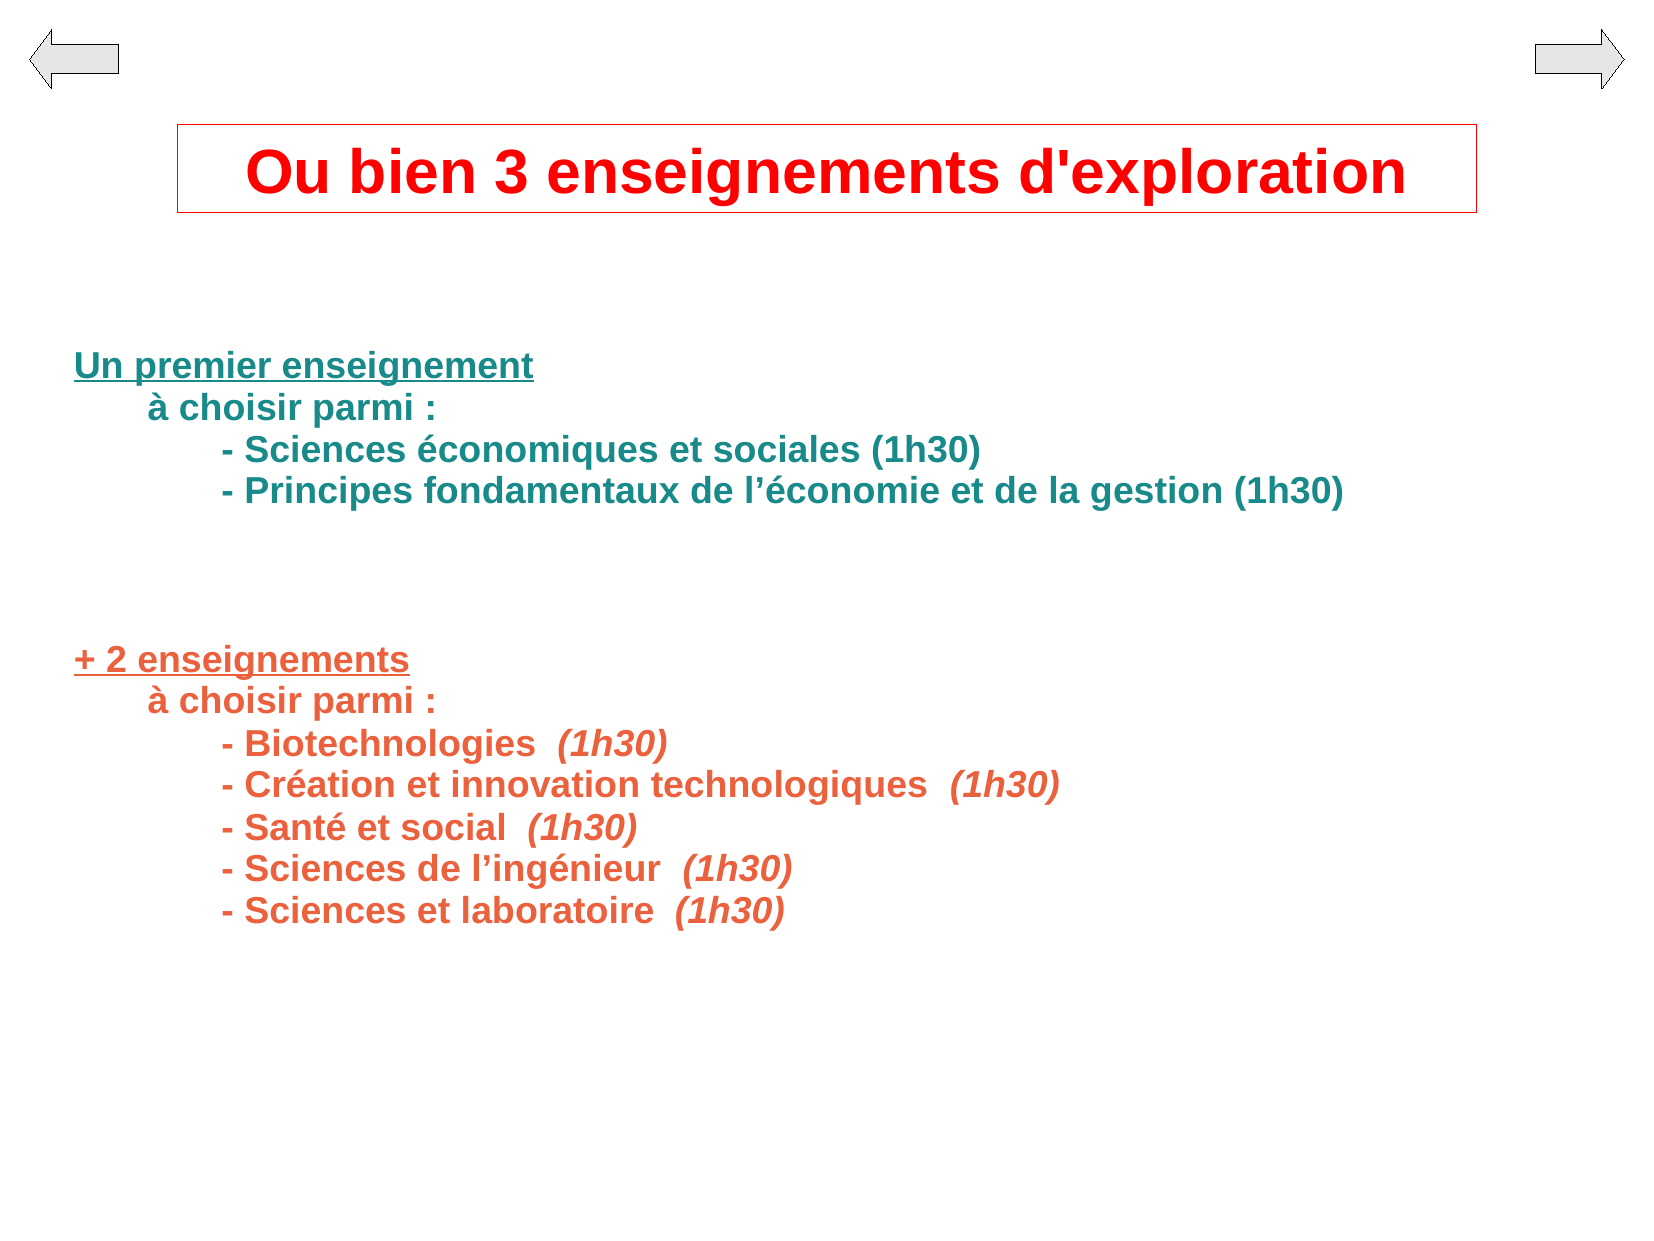

Ou bien 3 enseignements d'exploration
Un premier enseignement
	à choisir parmi :
		- Sciences économiques et sociales (1h30)
		- Principes fondamentaux de l’économie et de la gestion (1h30)
+ 2 enseignements
	à choisir parmi :
		- Biotechnologies (1h30)
		- Création et innovation technologiques (1h30)
		- Santé et social	 (1h30)
		- Sciences de l’ingénieur (1h30)
		- Sciences et laboratoire	 (1h30)